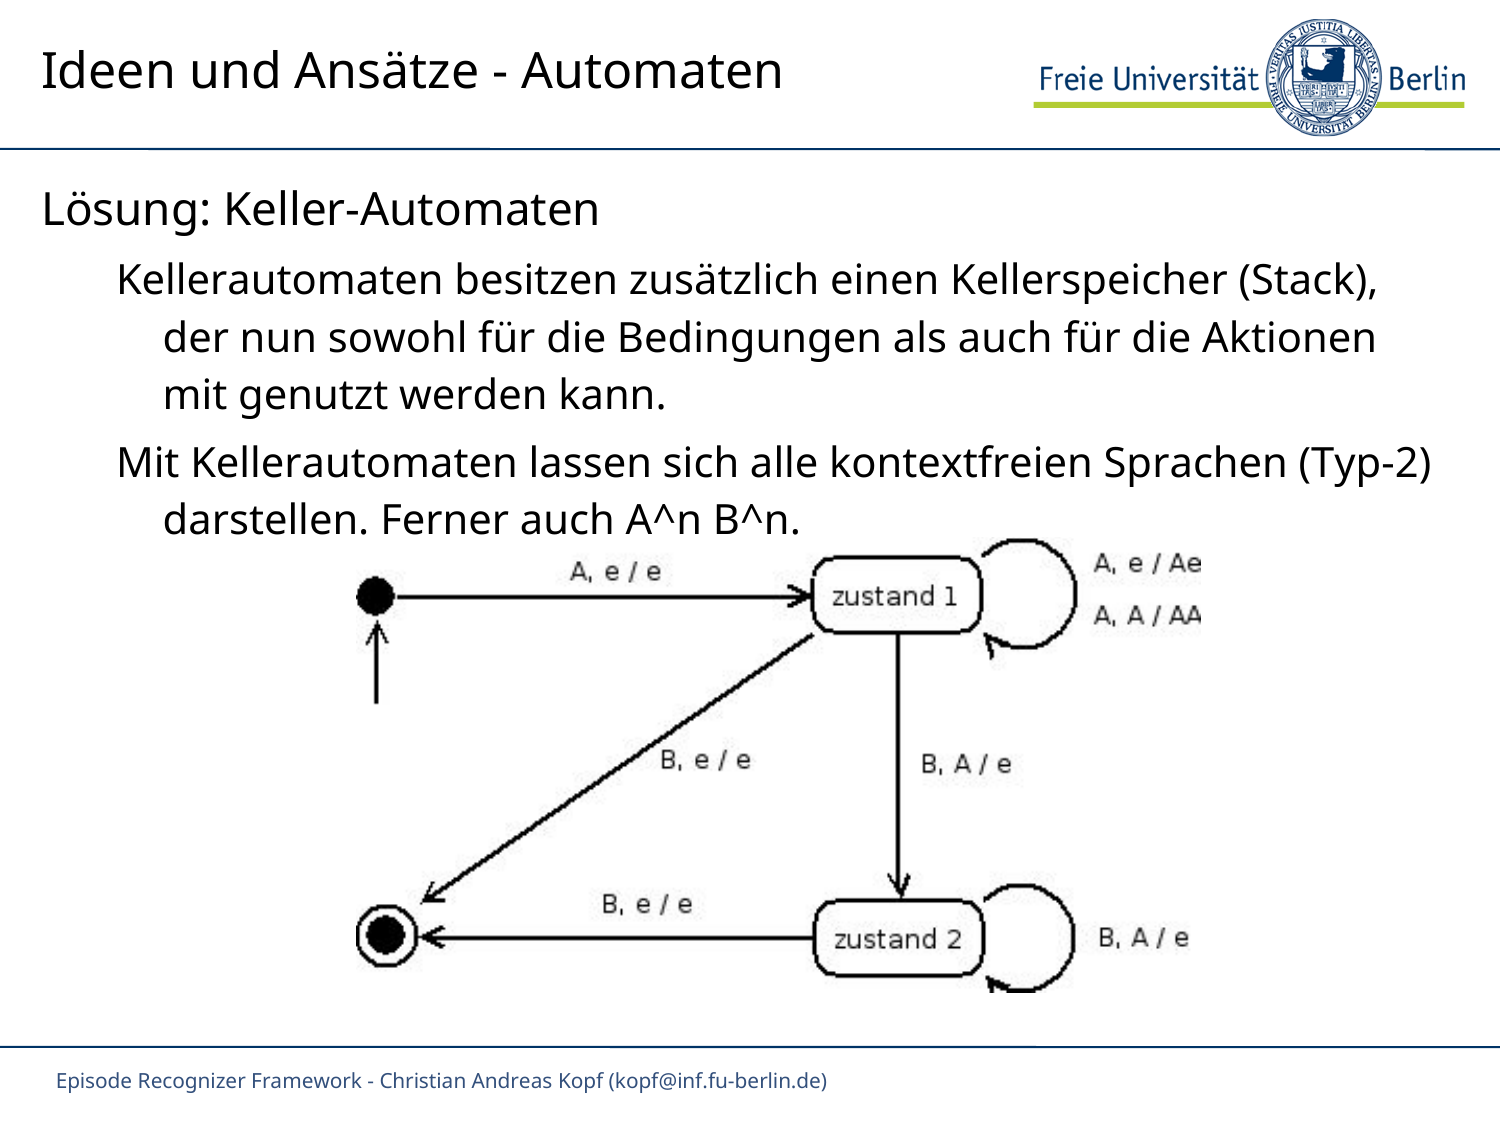

# Ideen und Ansätze - Automaten
Lösung: Keller-Automaten
Kellerautomaten besitzen zusätzlich einen Kellerspeicher (Stack), der nun sowohl für die Bedingungen als auch für die Aktionen mit genutzt werden kann.
Mit Kellerautomaten lassen sich alle kontextfreien Sprachen (Typ-2) darstellen. Ferner auch A^n B^n.
Episode Recognizer Framework - Christian Andreas Kopf (kopf@inf.fu-berlin.de)